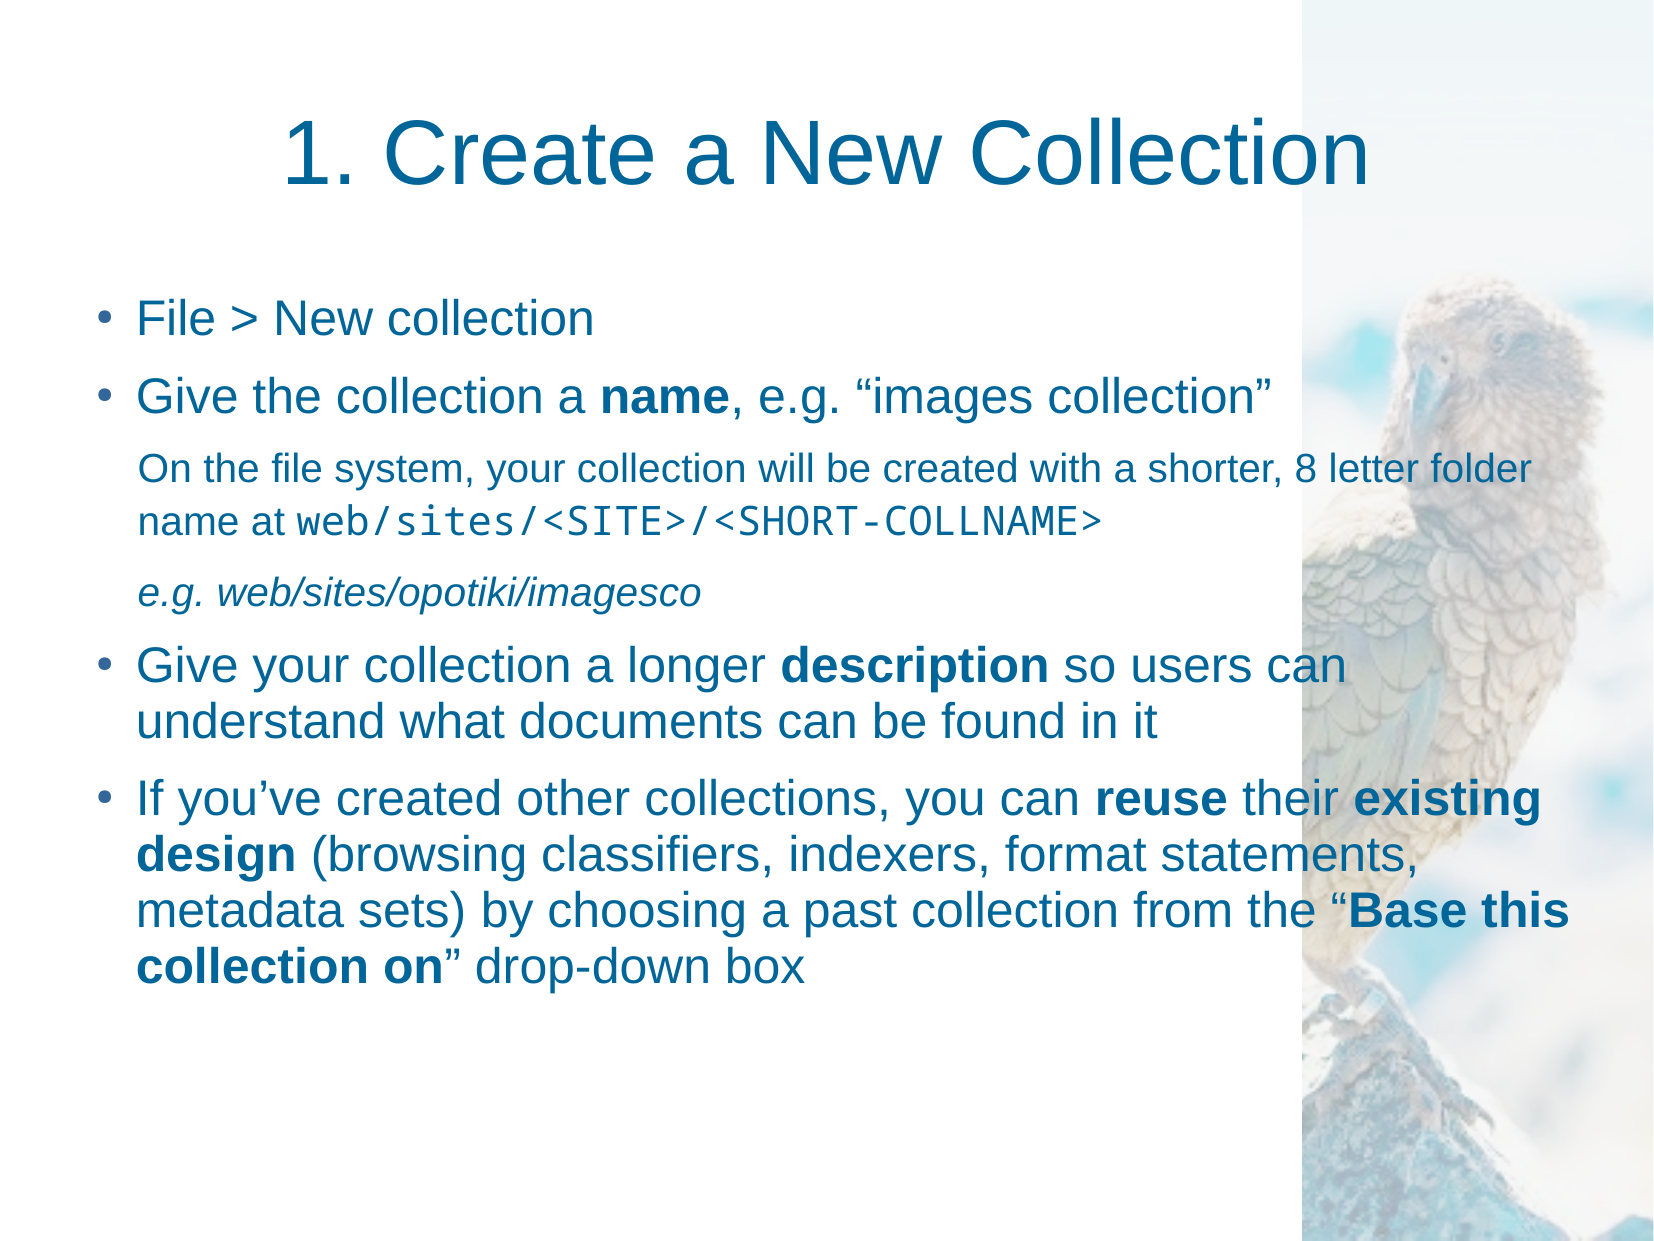

# 1. Create a New Collection
File > New collection
Give the collection a name, e.g. “images collection”
On the file system, your collection will be created with a shorter, 8 letter folder name at web/sites/<SITE>/<SHORT-COLLNAME>
e.g. web/sites/opotiki/imagesco
Give your collection a longer description so users can understand what documents can be found in it
If you’ve created other collections, you can reuse their existing design (browsing classifiers, indexers, format statements, metadata sets) by choosing a past collection from the “Base this collection on” drop-down box